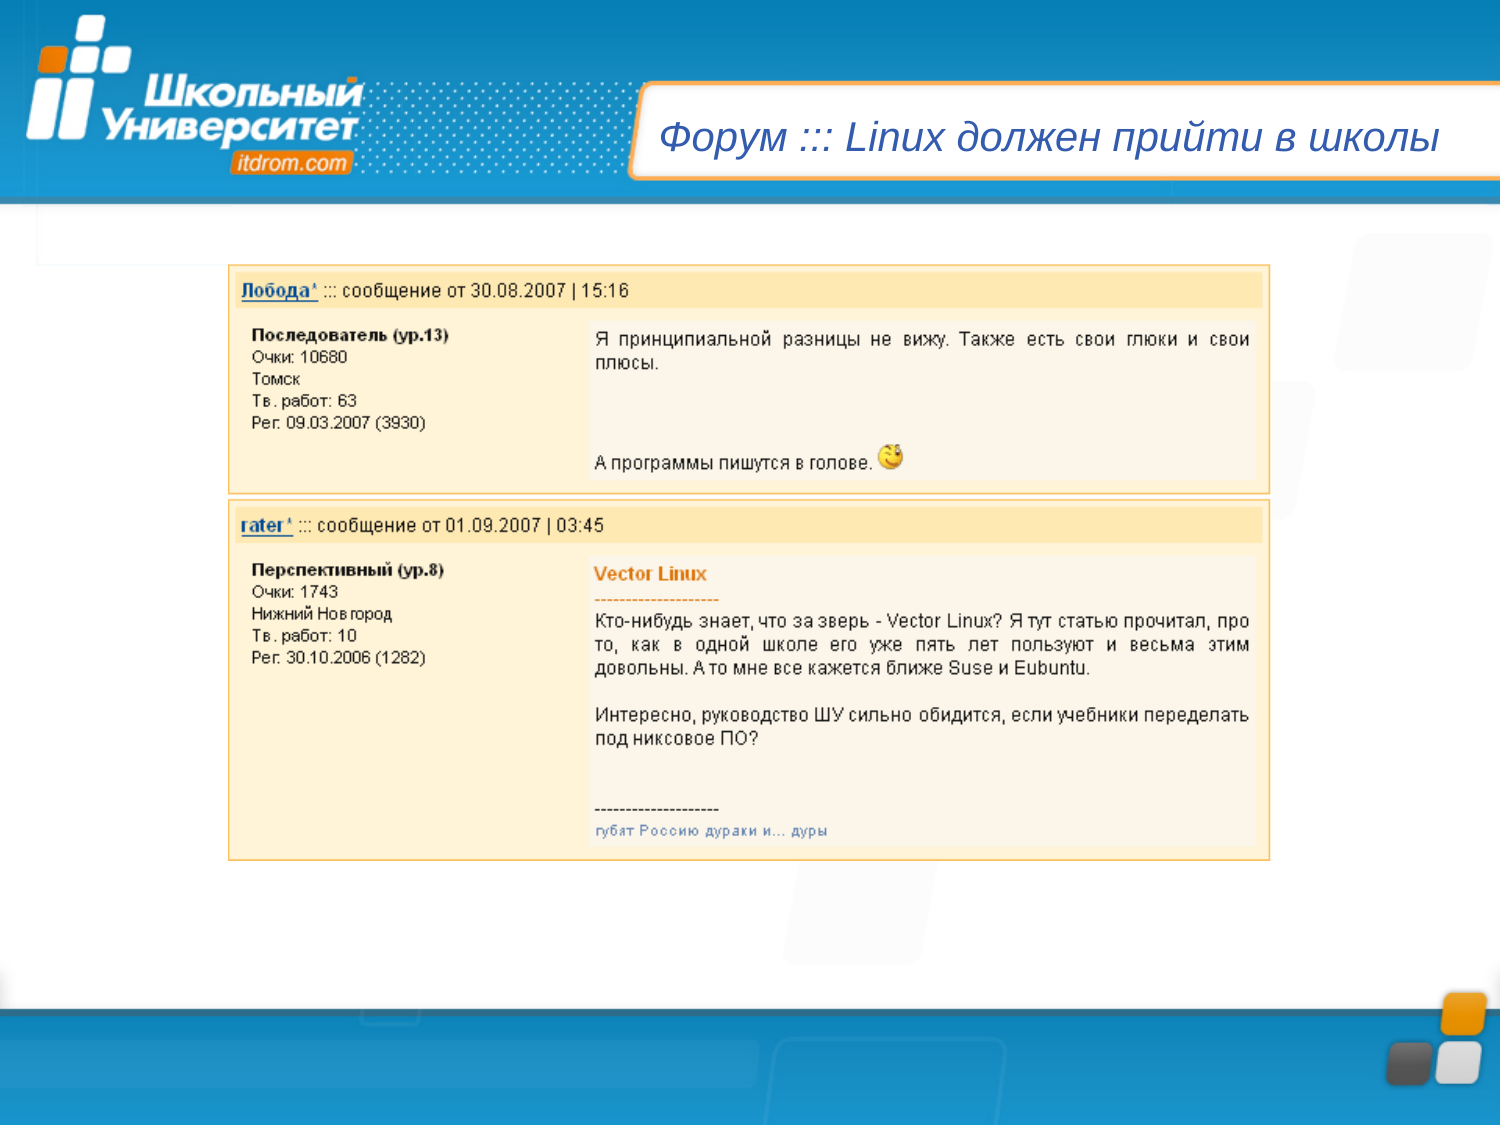

# Форум ::: Linux должен прийти в школы